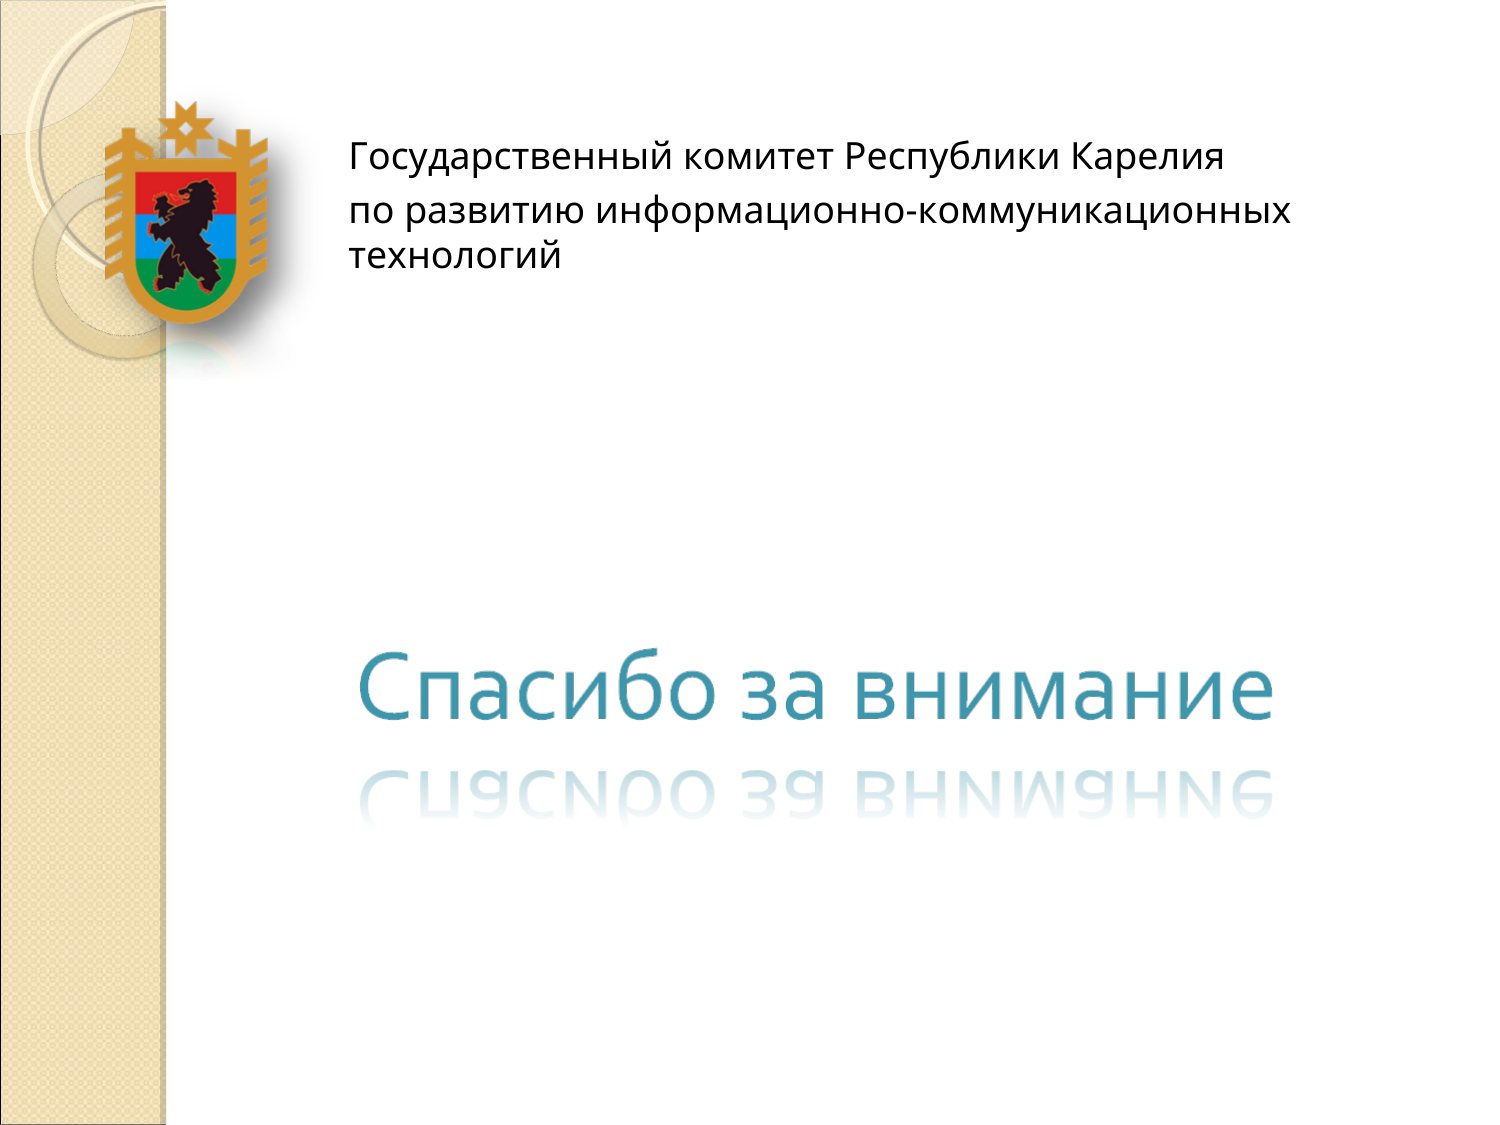

Государственный комитет Республики Карелия
по развитию информационно-коммуникационных технологий